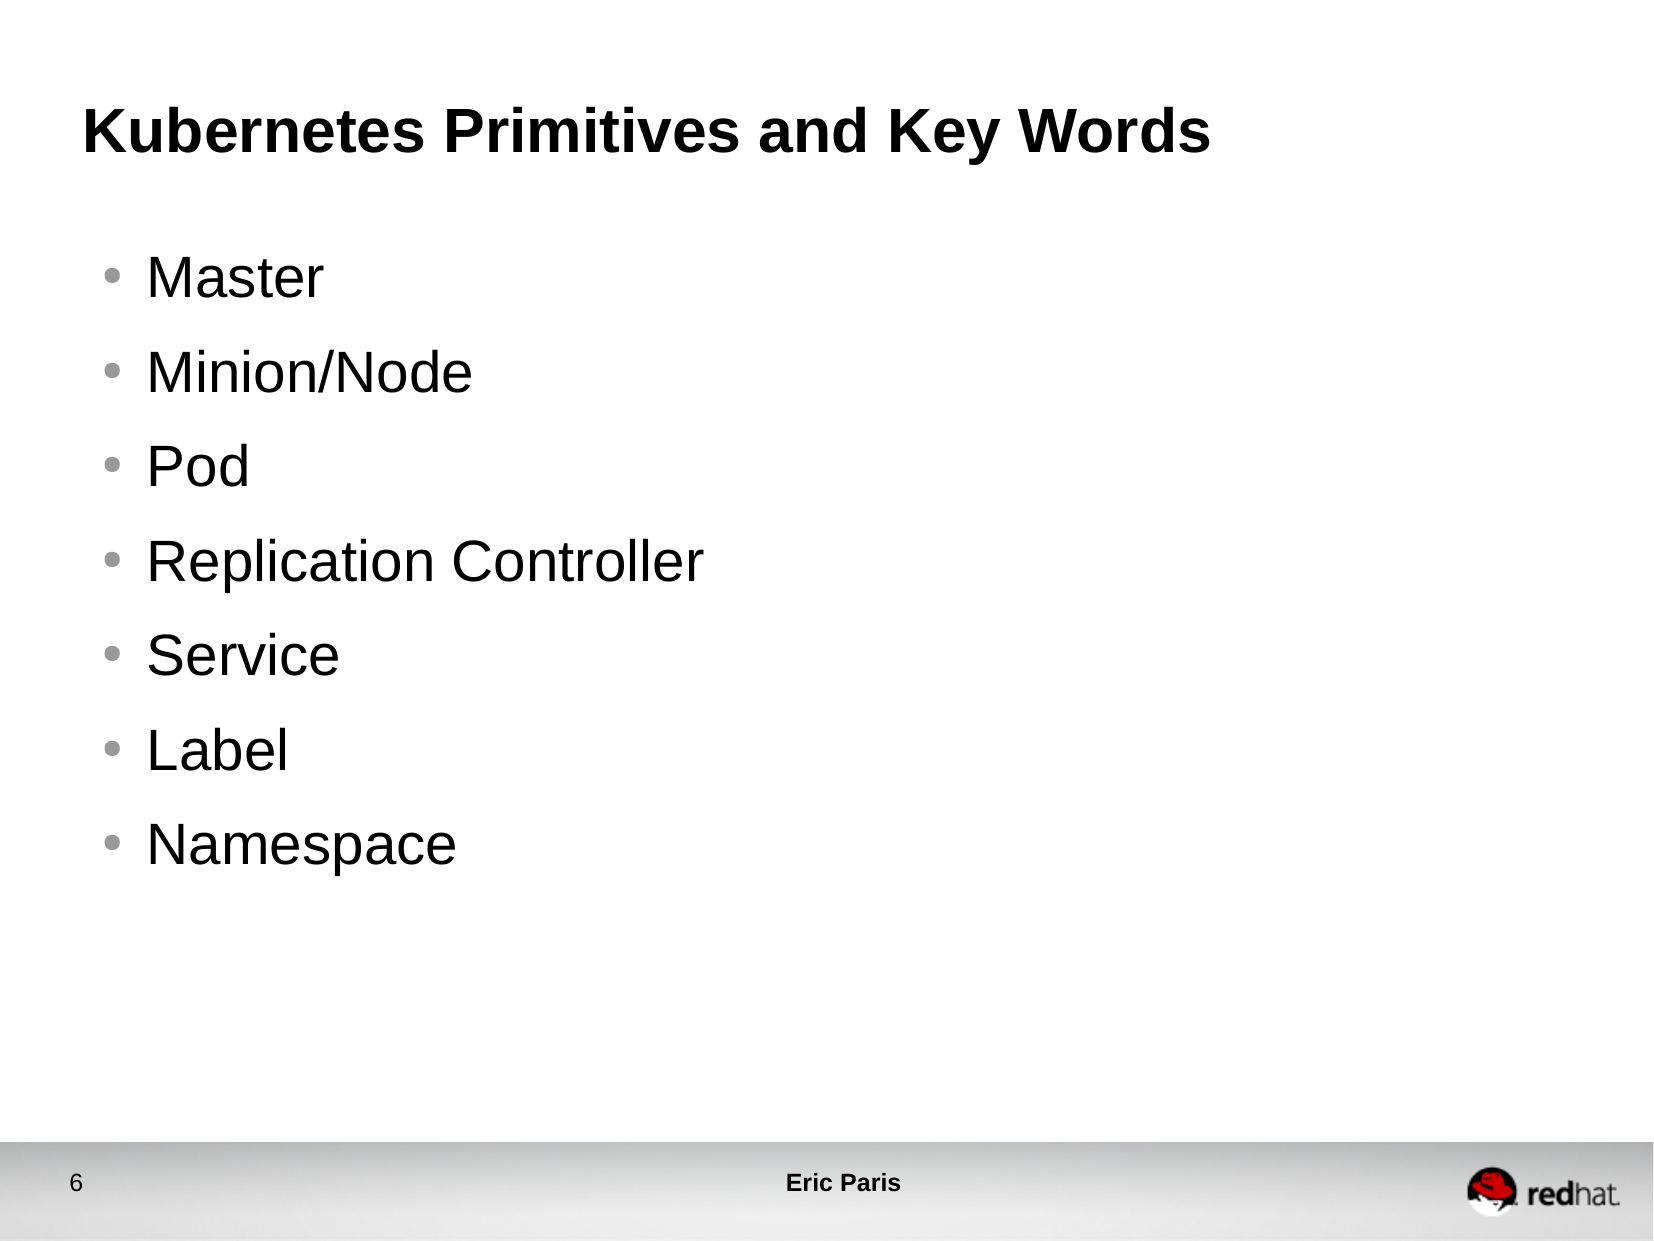

# Kubernetes Primitives and Key Words
Master
Minion/Node
Pod
Replication Controller
Service
Label
Namespace